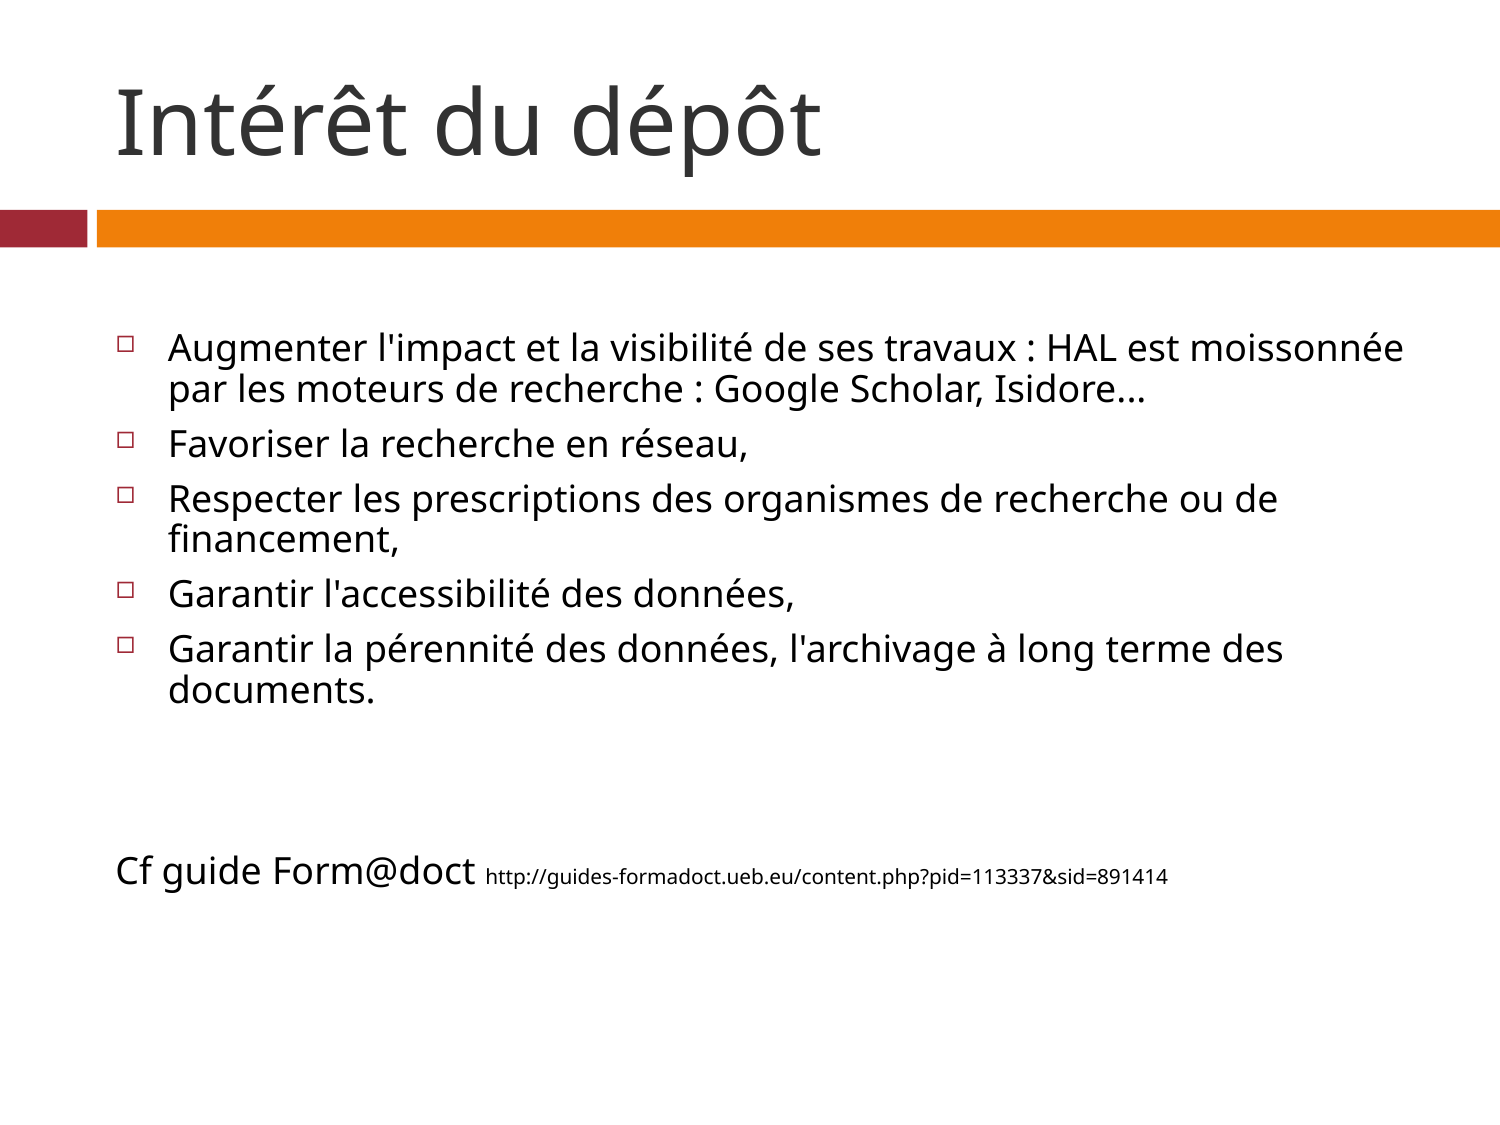

# Intérêt du dépôt
Augmenter l'impact et la visibilité de ses travaux : HAL est moissonnée par les moteurs de recherche : Google Scholar, Isidore...
Favoriser la recherche en réseau,
Respecter les prescriptions des organismes de recherche ou de financement,
Garantir l'accessibilité des données,
Garantir la pérennité des données, l'archivage à long terme des documents.
Cf guide Form@doct http://guides-formadoct.ueb.eu/content.php?pid=113337&sid=891414